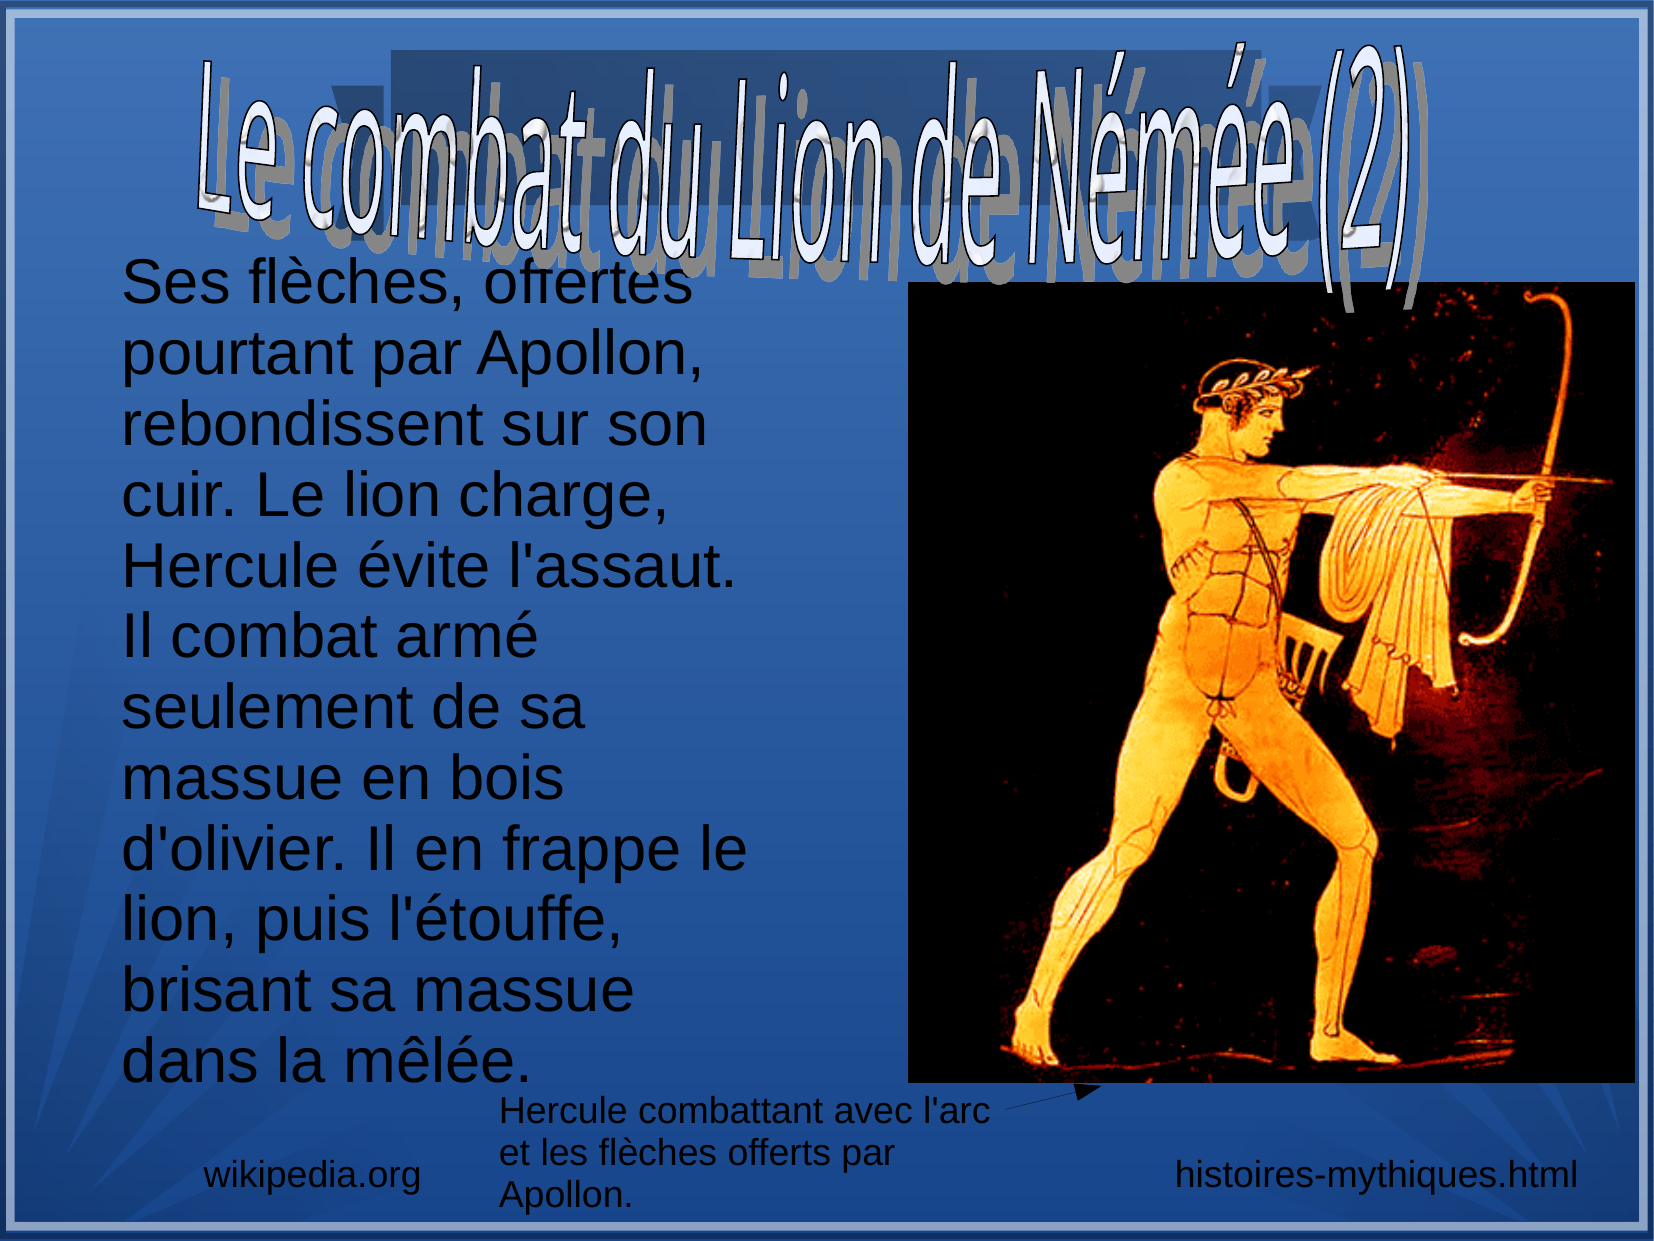

Le combat du Lion de Némée (2)
# Ses flèches, offertes pourtant par Apollon, rebondissent sur son cuir. Le lion charge, Hercule évite l'assaut. Il combat armé seulement de sa massue en bois d'olivier. Il en frappe le lion, puis l'étouffe, brisant sa massue dans la mêlée.
Hercule combattant avec l'arc et les flèches offerts par Apollon.
wikipedia.org histoires-mythiques.html